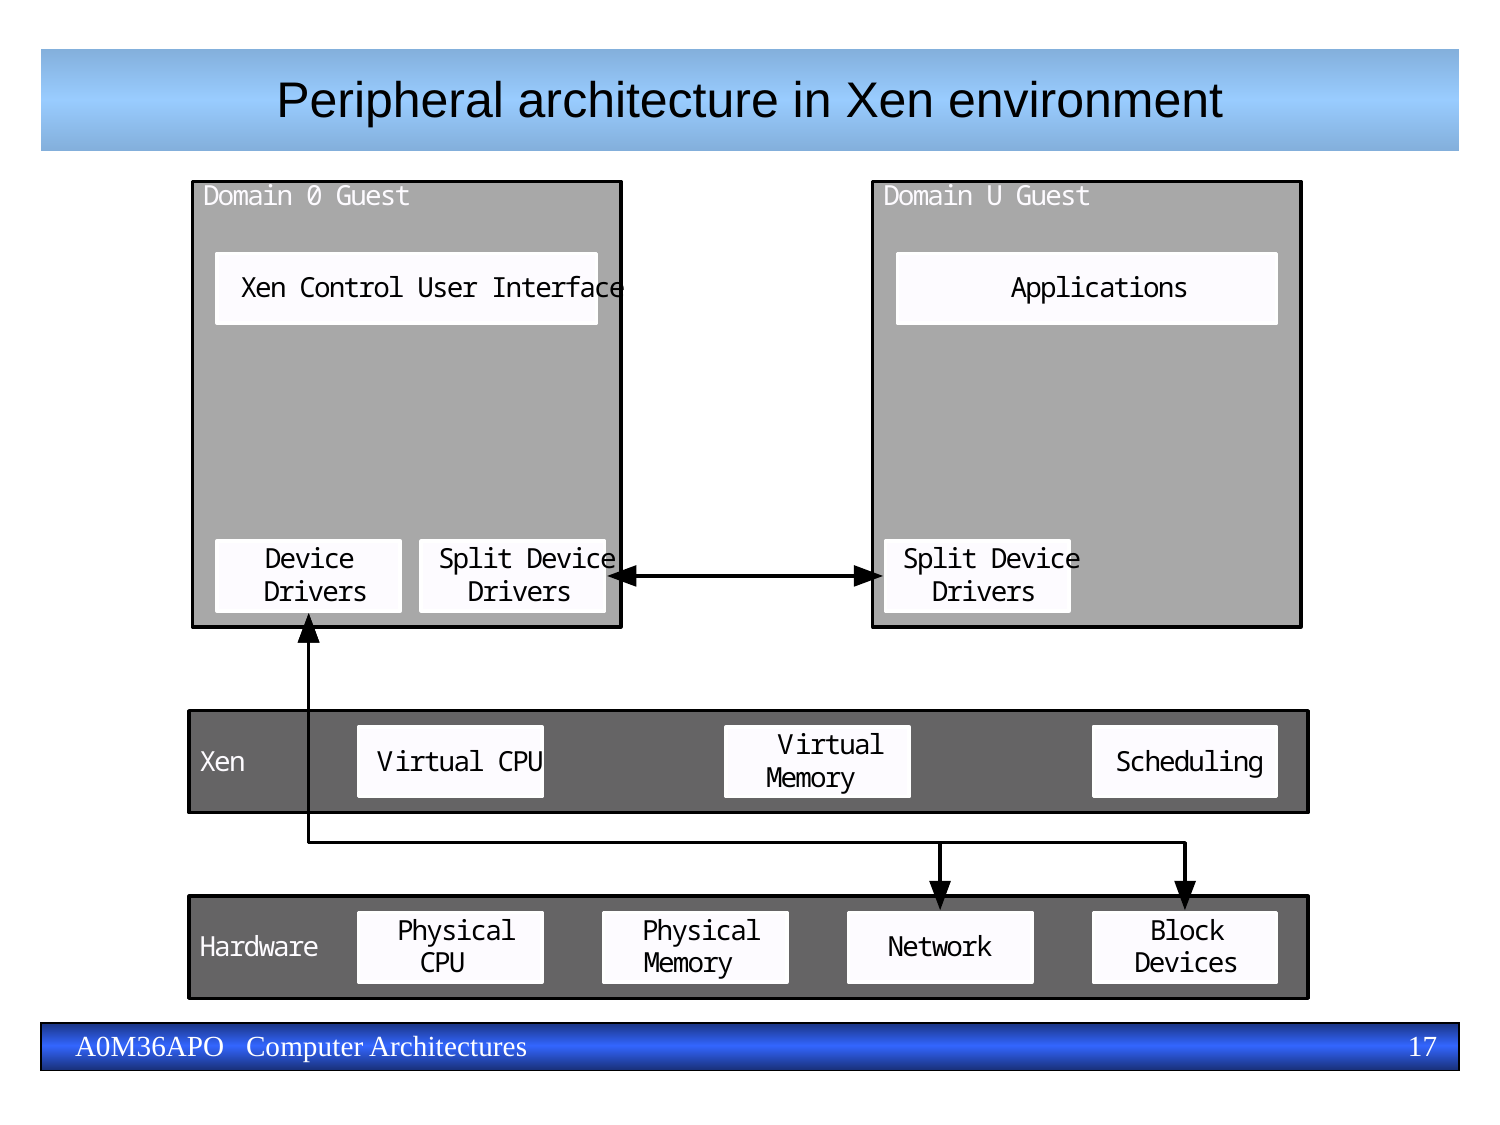

# Peripheral architecture in Xen environment
A0M36APO Computer Architectures
17